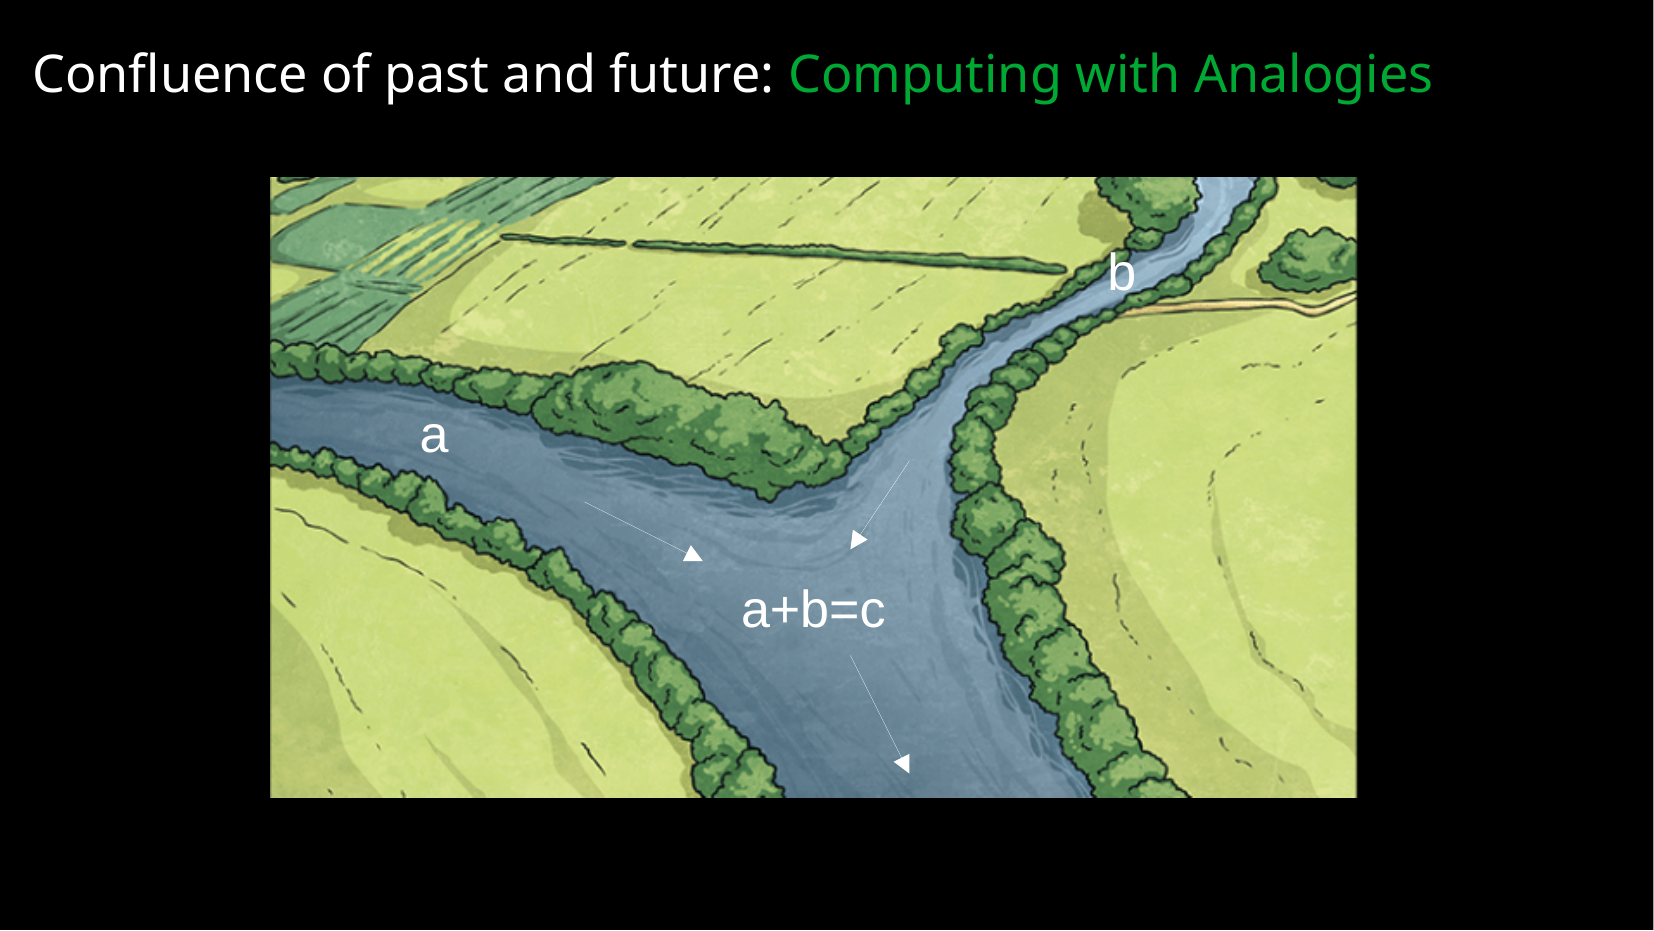

Confluence of past and future: Computing with Analogies
b
a
a+b=c